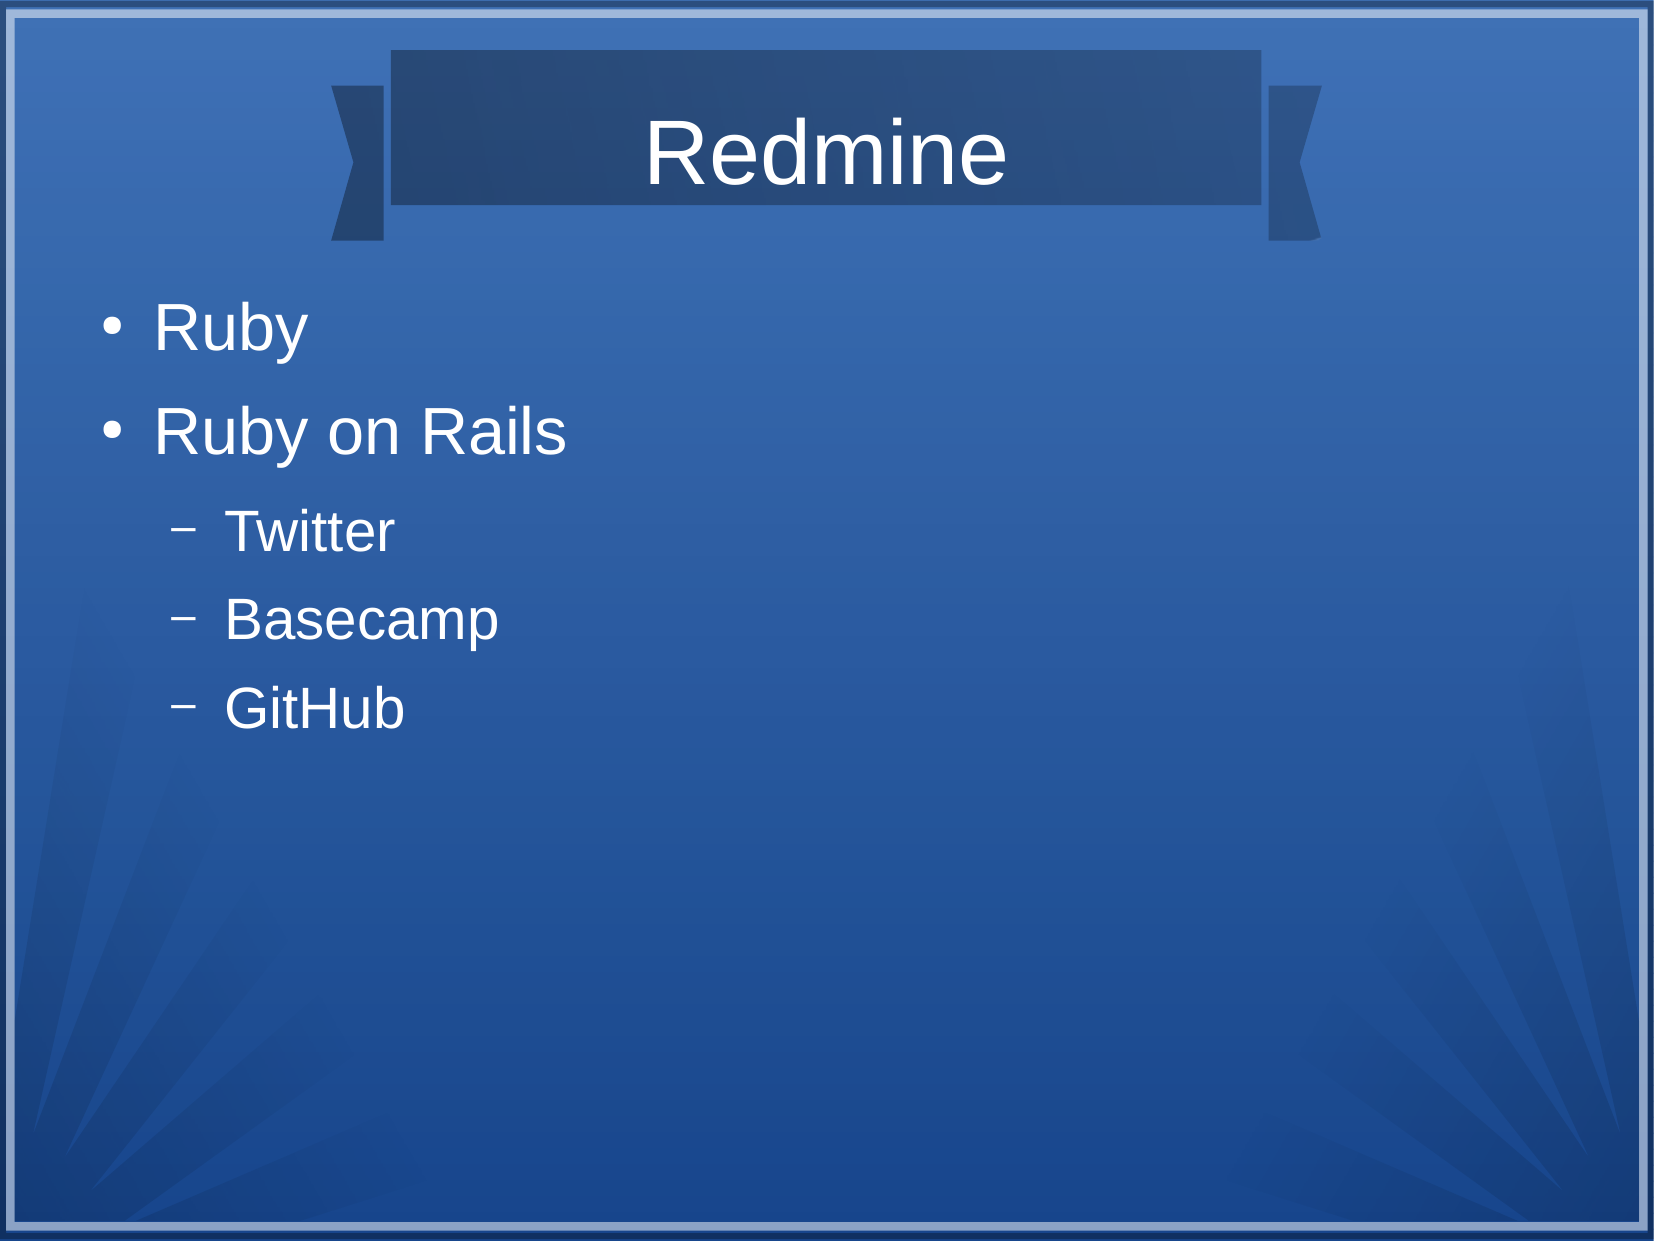

# Redmine
Ruby
Ruby on Rails
Twitter
Basecamp
GitHub